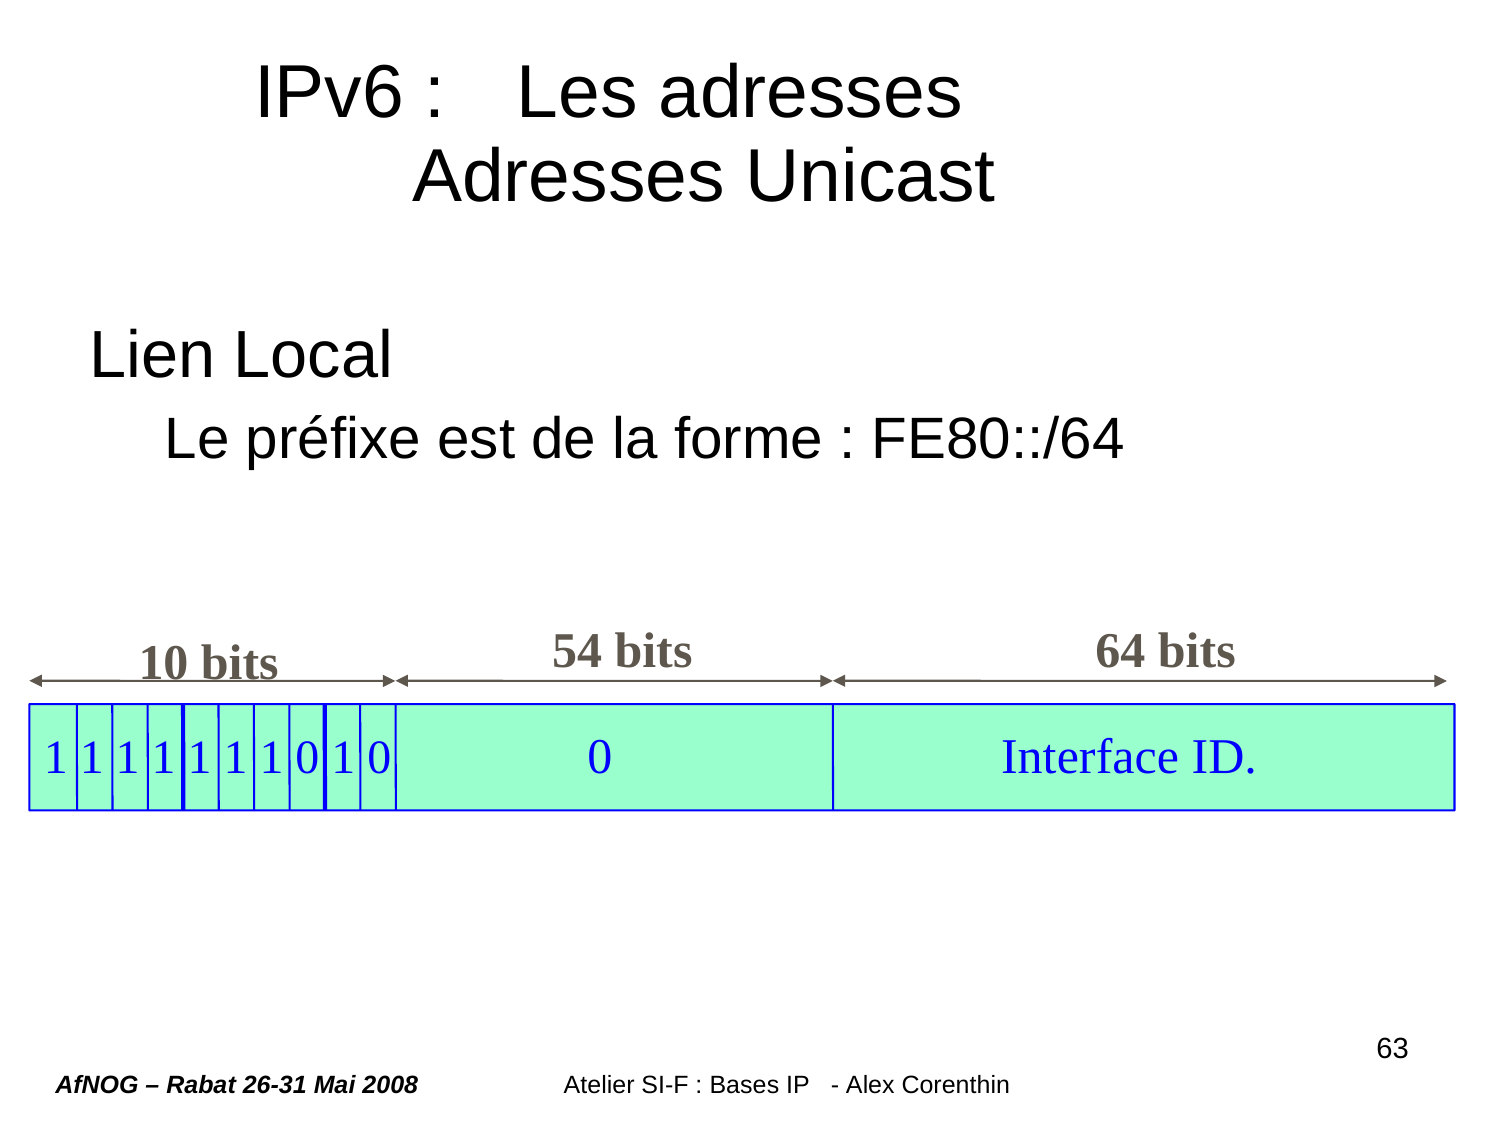

IPv6 :	Les adresses
Adresses Unicast
# Lien Local
Le préfixe est de la forme : FE80::/64
54 bits
64 bits
10 bits
0
Interface ID.
1 1 1 1 1 1 1 0 1 0
63